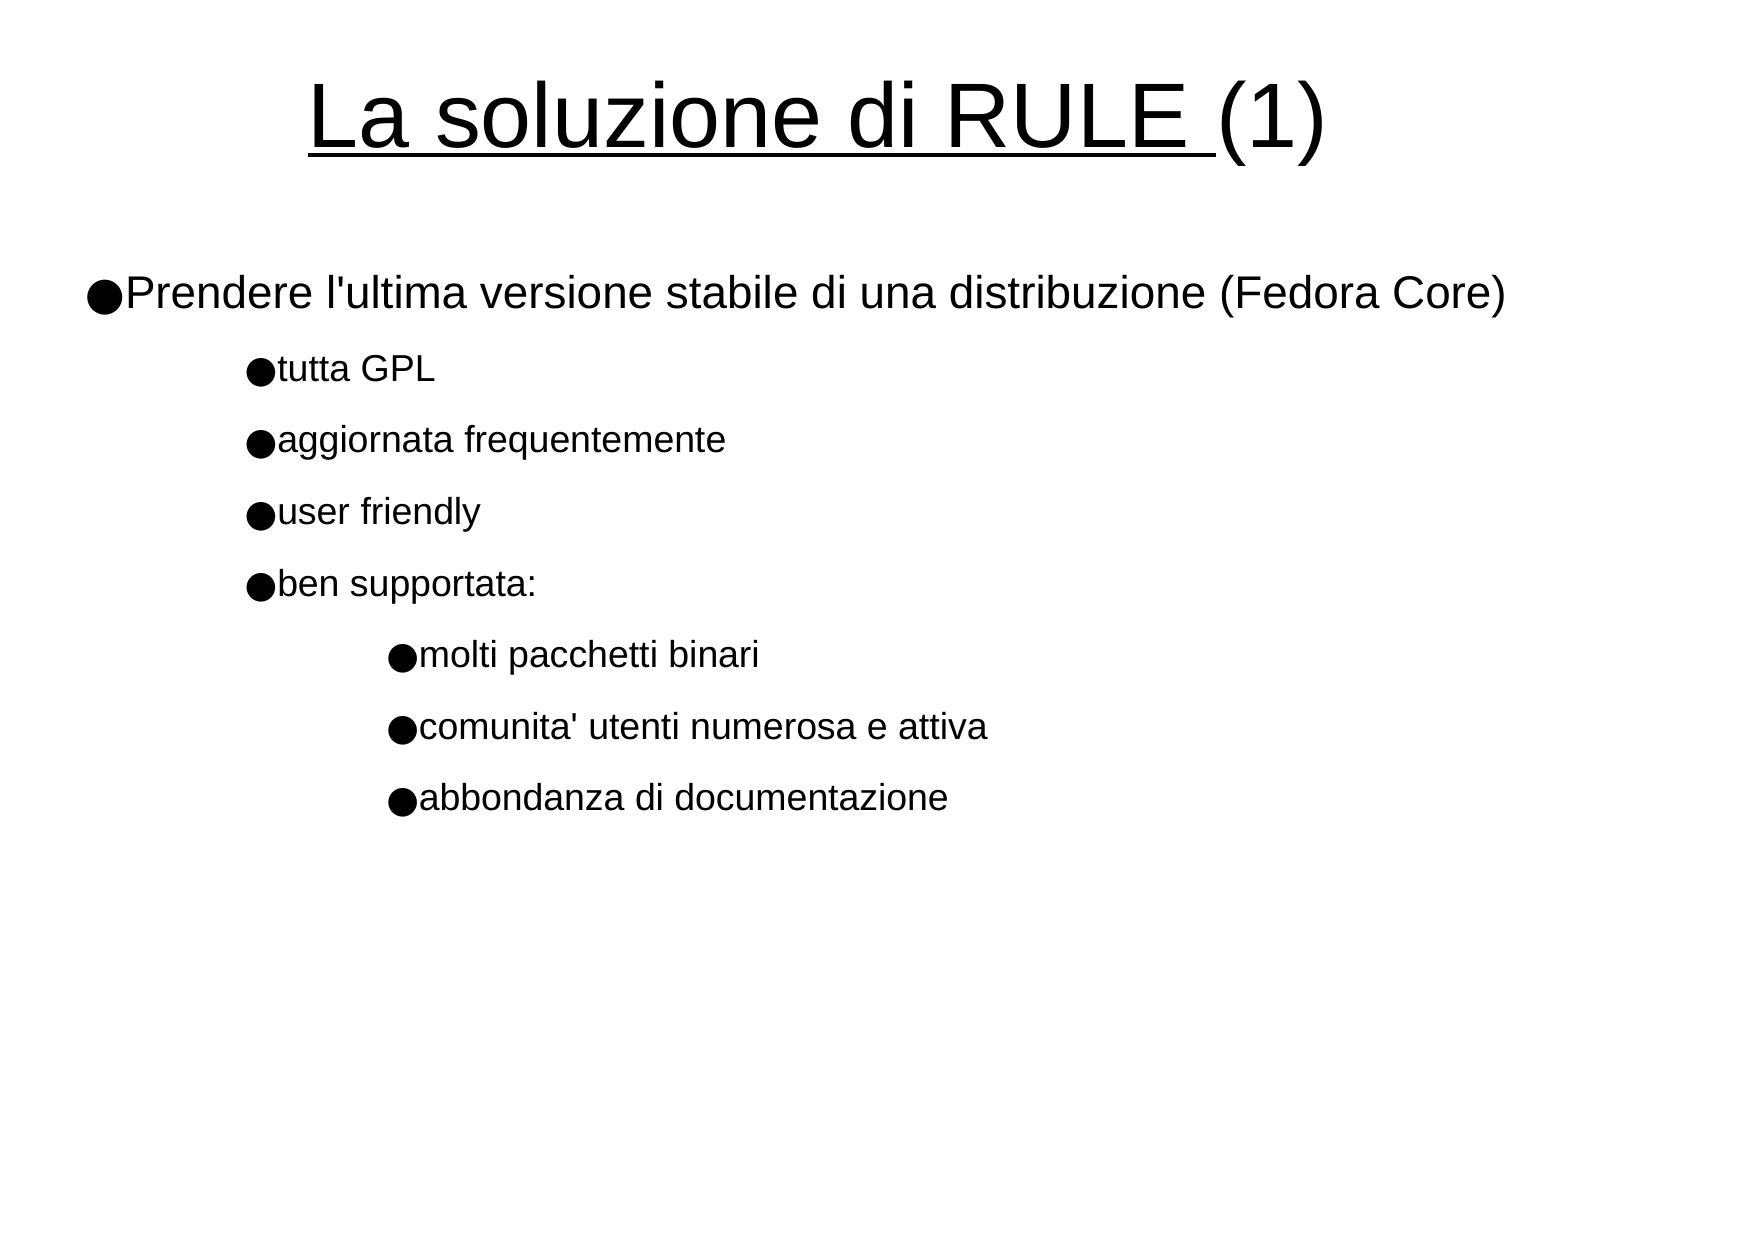

La soluzione di RULE (1)
Prendere l'ultima versione stabile di una distribuzione (Fedora Core)
tutta GPL
aggiornata frequentemente
user friendly
ben supportata:
molti pacchetti binari
comunita' utenti numerosa e attiva
abbondanza di documentazione